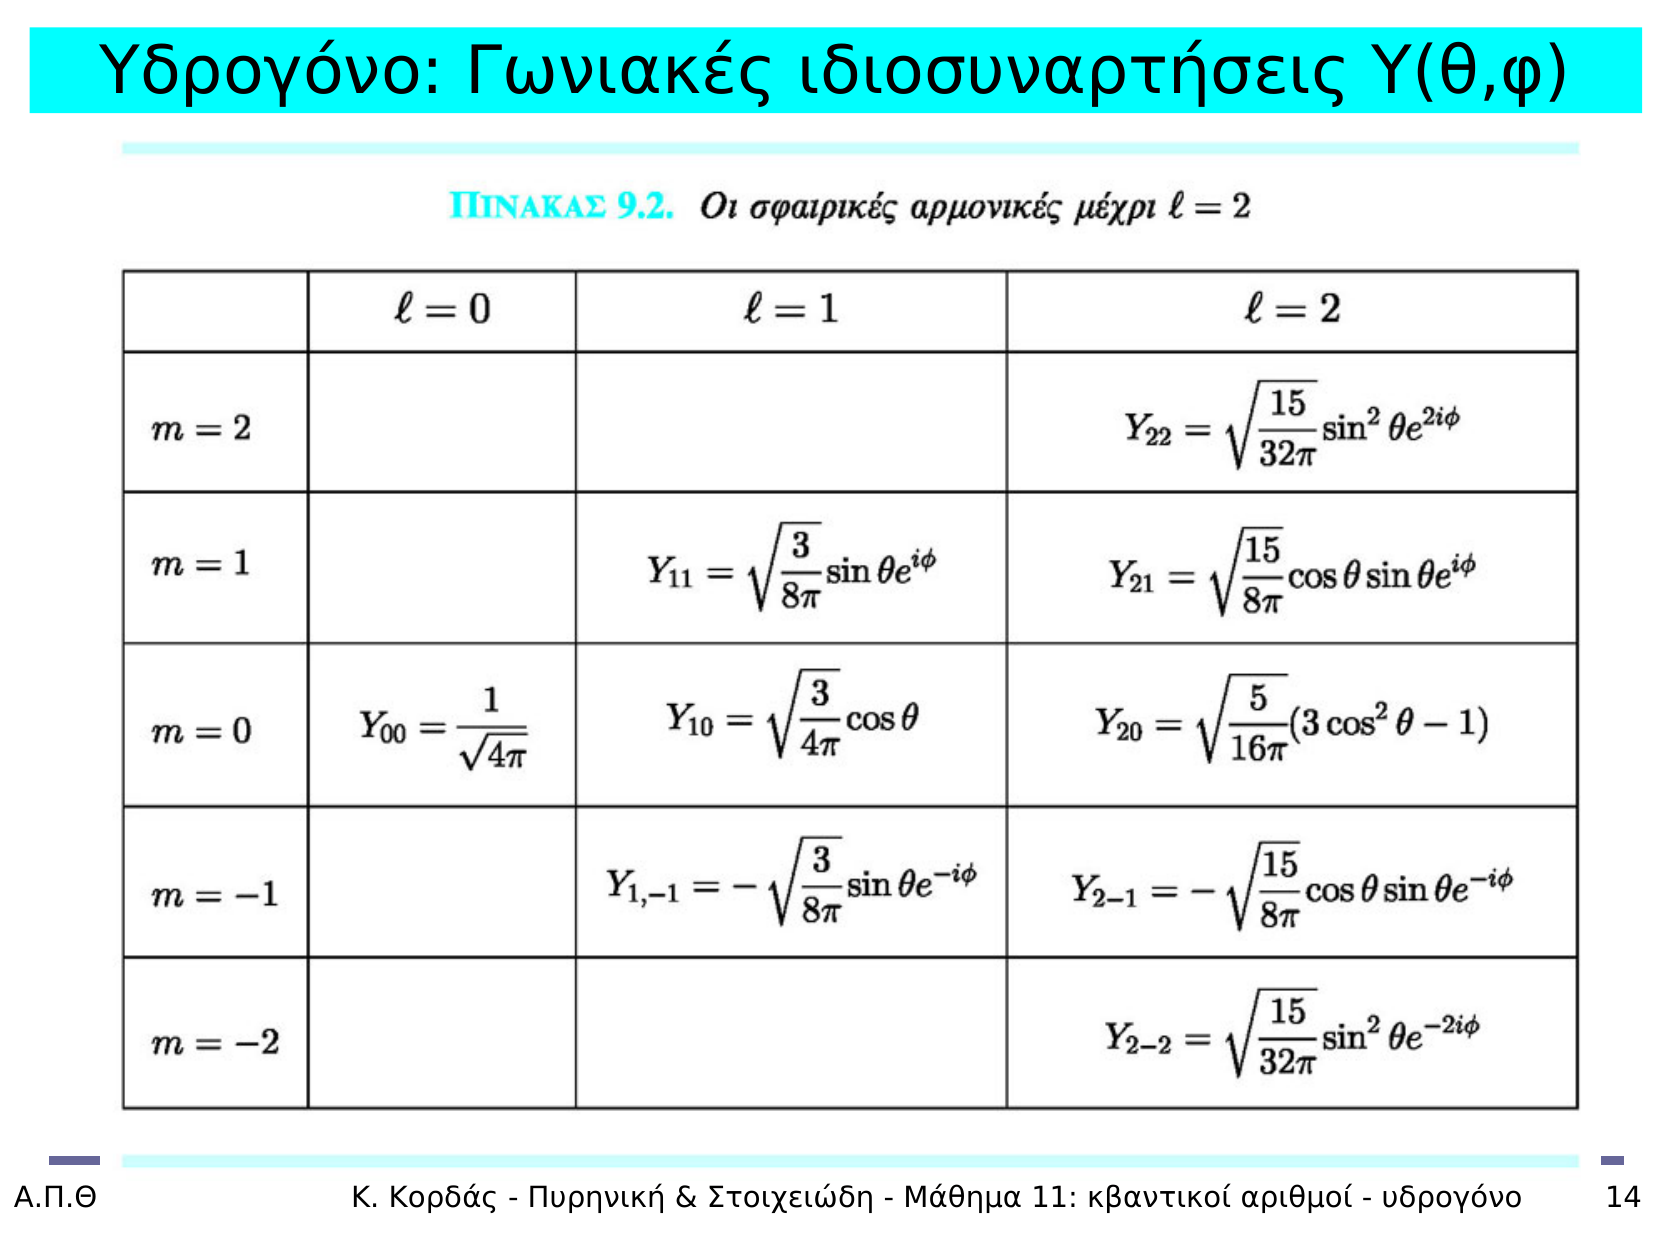

# Yδρογόνο: Γωνιακές ιδιοσυναρτήσεις Υ(θ,φ)
Α.Π.Θ
Κ. Κορδάς - Πυρηνική & Στοιχειώδη - Μάθημα 11: κβαντικοί αριθμοί - υδρογόνο
14